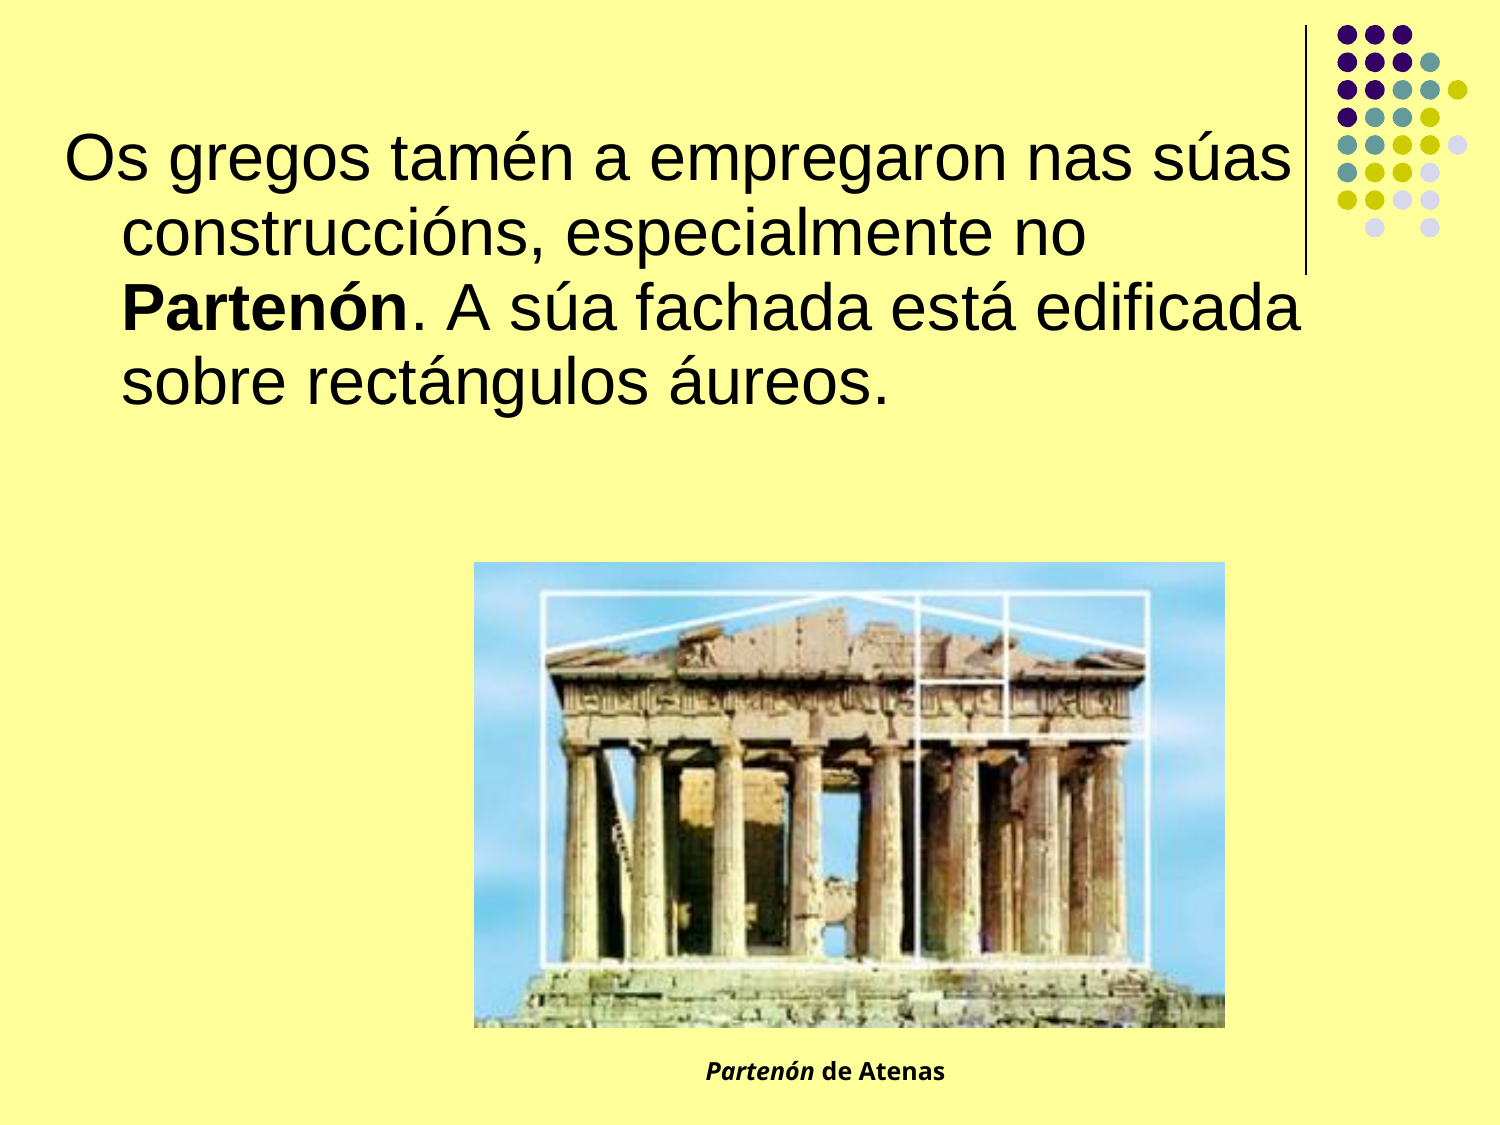

# Os gregos tamén a empregaron nas súas construccións, especialmente no Partenón. A súa fachada está edificada sobre rectángulos áureos.
Partenón de Atenas